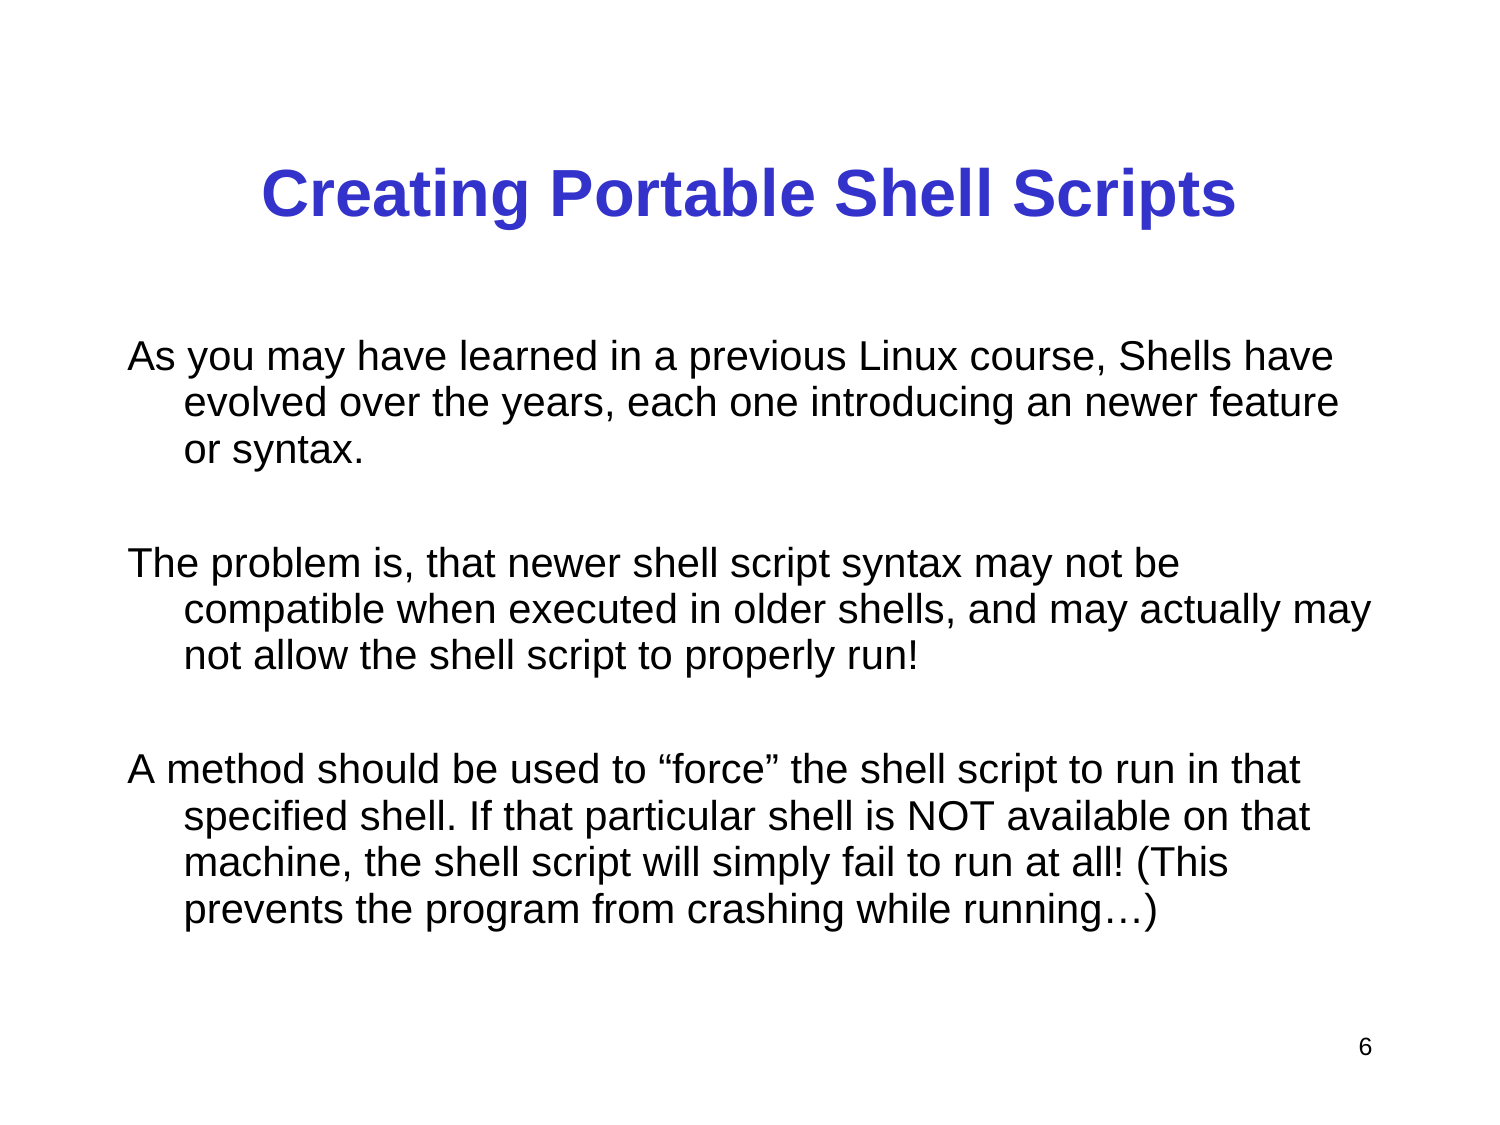

# Creating Portable Shell Scripts
As you may have learned in a previous Linux course, Shells have evolved over the years, each one introducing an newer feature or syntax.
The problem is, that newer shell script syntax may not be compatible when executed in older shells, and may actually may not allow the shell script to properly run!
A method should be used to “force” the shell script to run in that specified shell. If that particular shell is NOT available on that machine, the shell script will simply fail to run at all! (This prevents the program from crashing while running…)
6